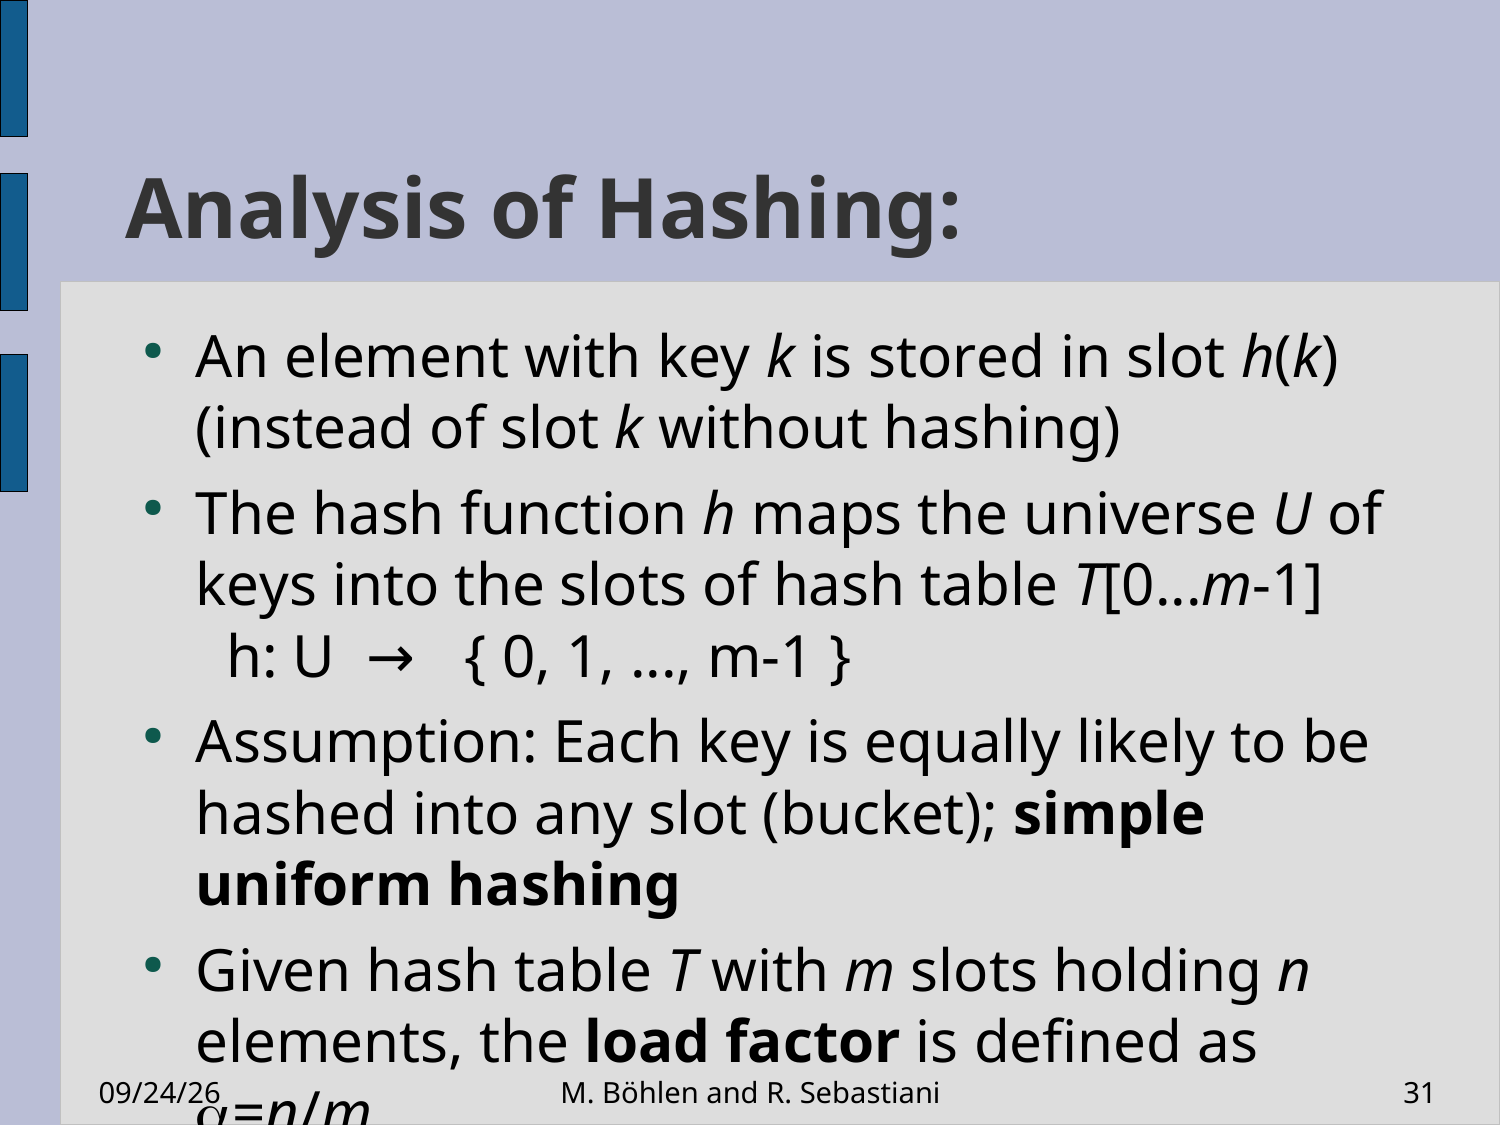

# Analysis of Hashing:
An element with key k is stored in slot h(k) (instead of slot k without hashing)
The hash function h maps the universe U of keys into the slots of hash table T[0...m-1]
 h: U → { 0, 1, ..., m-1 }
Assumption: Each key is equally likely to be hashed into any slot (bucket); simple uniform hashing
Given hash table T with m slots holding n elements, the load factor is defined as =n/m
M. Böhlen and R. Sebastiani
31